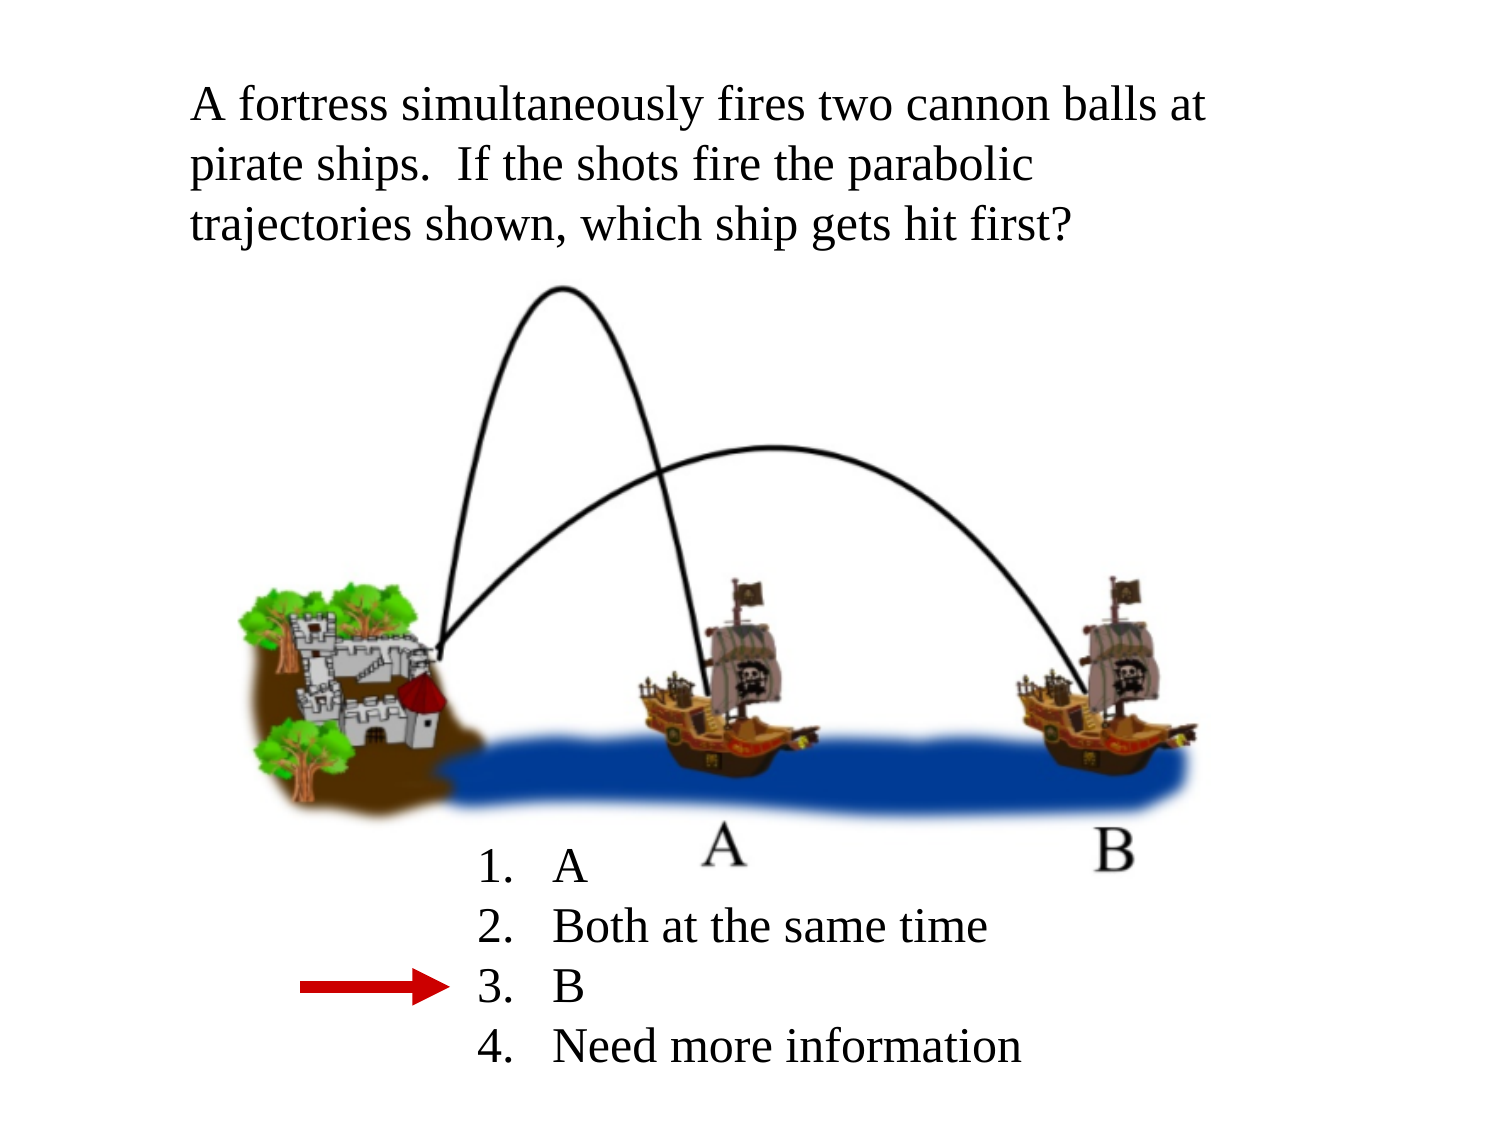

A fortress simultaneously fires two cannon balls at pirate ships. If the shots fire the parabolic trajectories shown, which ship gets hit first?
A
Both at the same time
B
Need more information